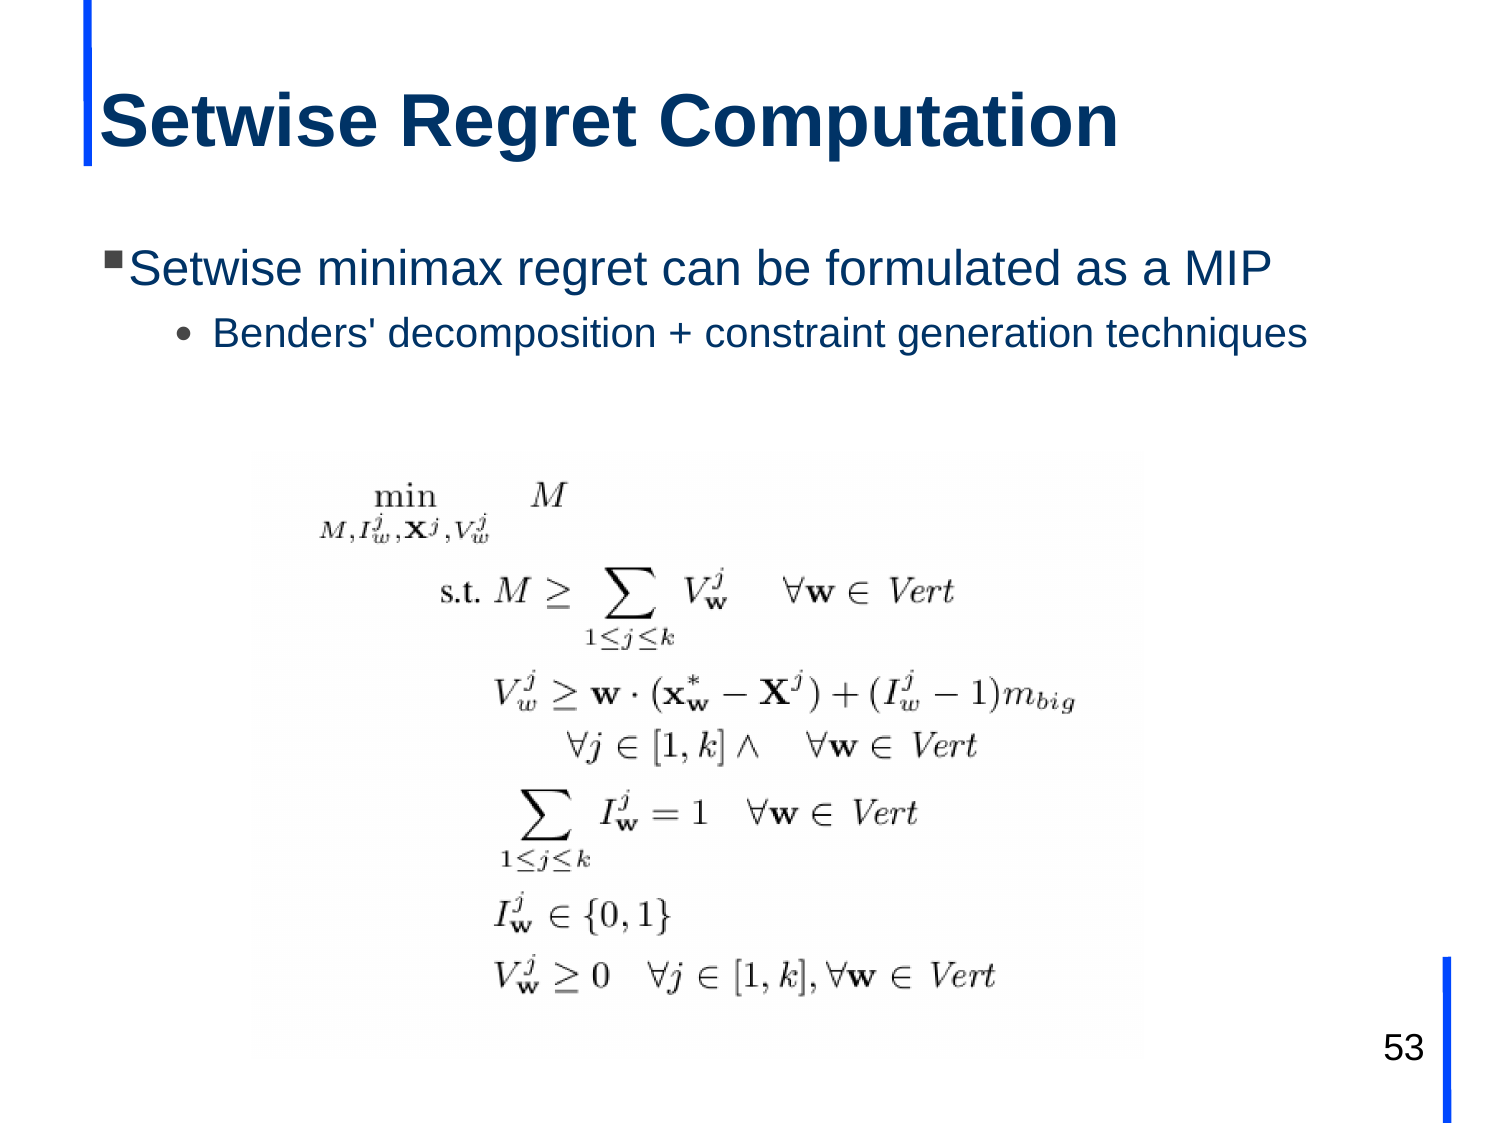

# Setwise Regret Computation
Setwise minimax regret can be formulated as a MIP
Benders' decomposition + constraint generation techniques
53